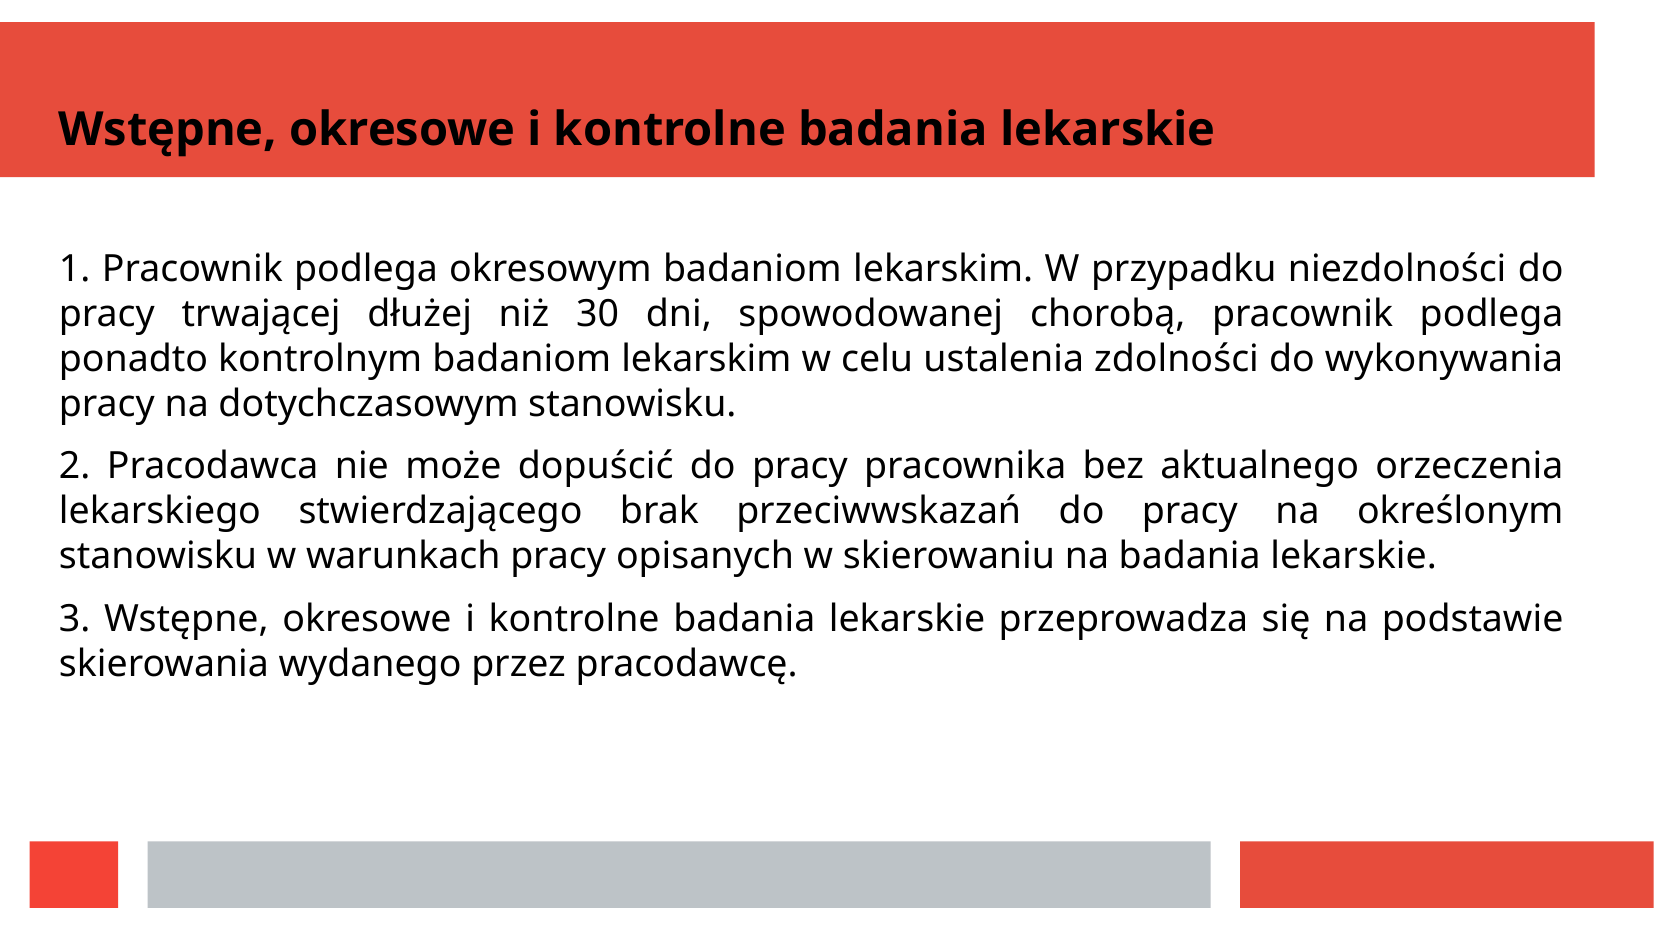

# Wstępne, okresowe i kontrolne badania lekarskie
1. Pracownik podlega okresowym badaniom lekarskim. W przypadku niezdolności do pracy trwającej dłużej niż 30 dni, spowodowanej chorobą, pracownik podlega ponadto kontrolnym badaniom lekarskim w celu ustalenia zdolności do wykonywania pracy na dotychczasowym stanowisku.
2. Pracodawca nie może dopuścić do pracy pracownika bez aktualnego orzeczenia lekarskiego stwierdzającego brak przeciwwskazań do pracy na określonym stanowisku w warunkach pracy opisanych w skierowaniu na badania lekarskie.
3. Wstępne, okresowe i kontrolne badania lekarskie przeprowadza się na podstawie skierowania wydanego przez pracodawcę.